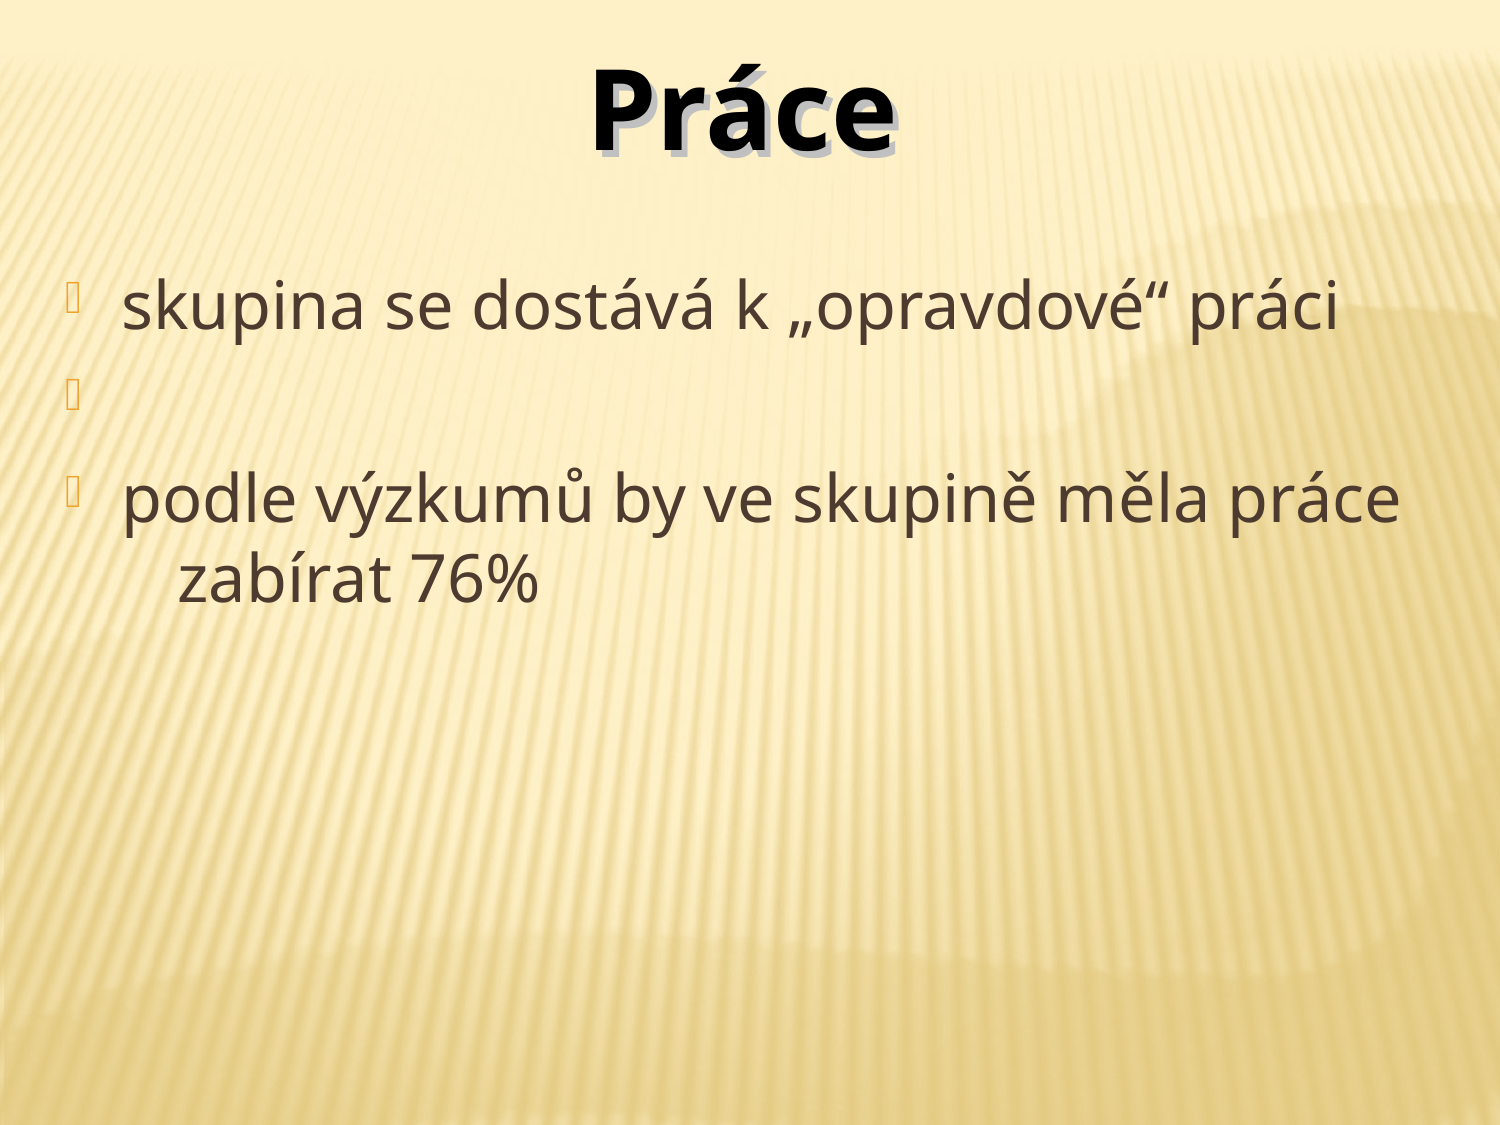

Práce
# skupina se dostává k „opravdové“ práci
podle výzkumů by ve skupině měla práce zabírat 76%